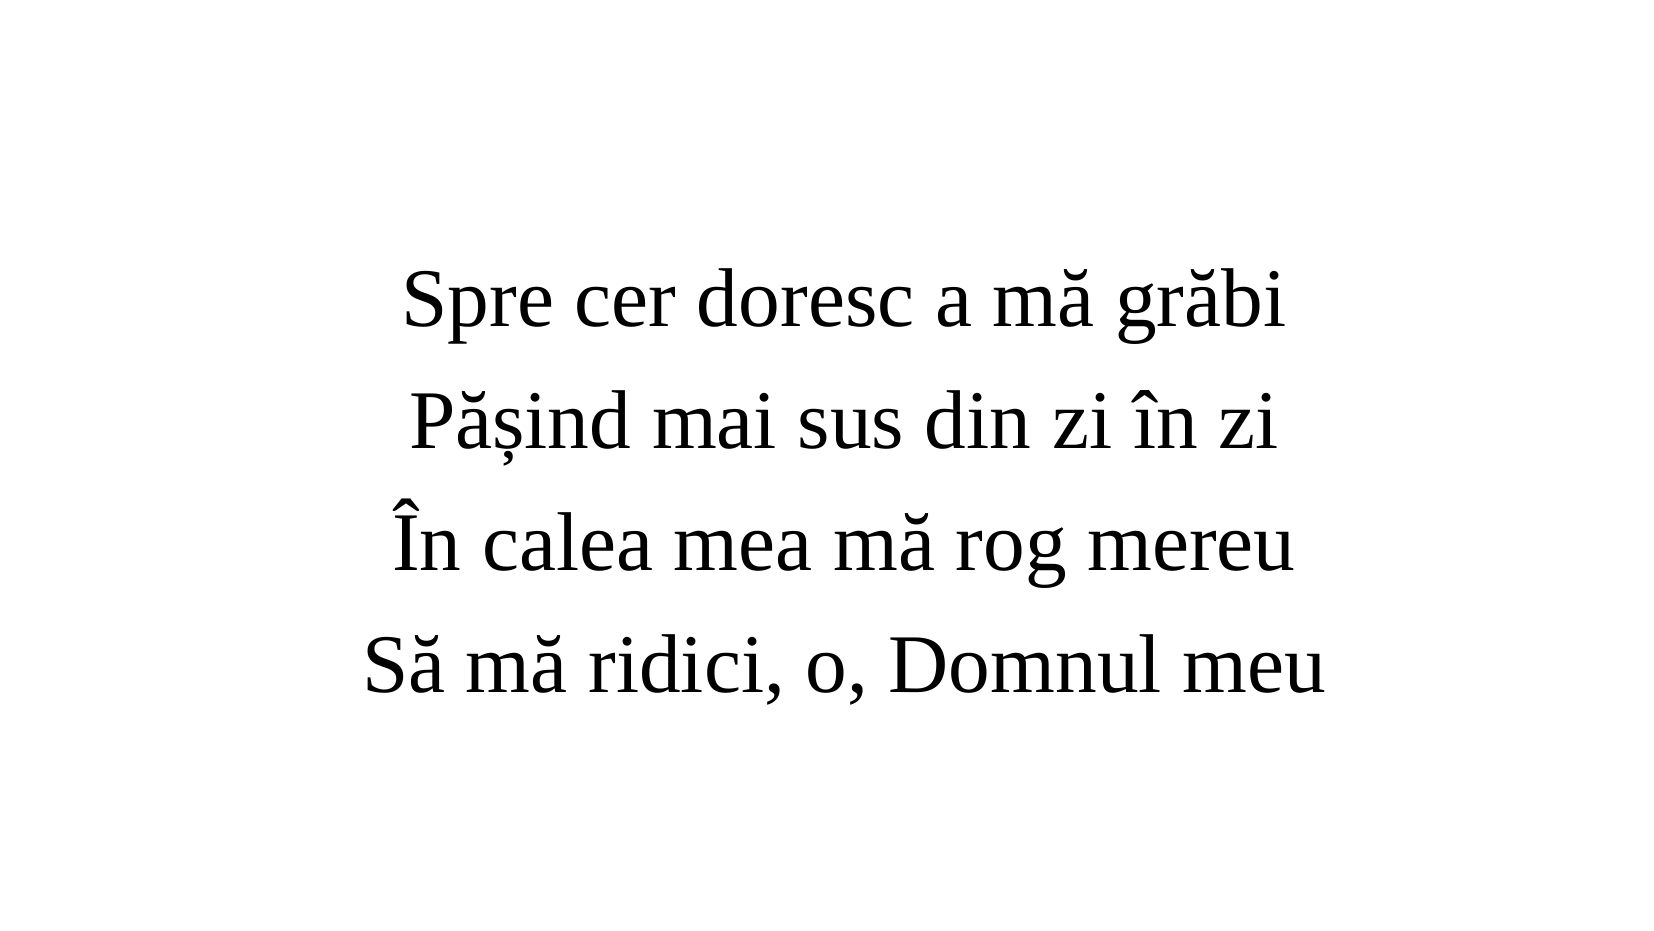

# Spre cer doresc a mă grăbi
Pășind mai sus din zi în zi
În calea mea mă rog mereu
Să mă ridici, o, Domnul meu